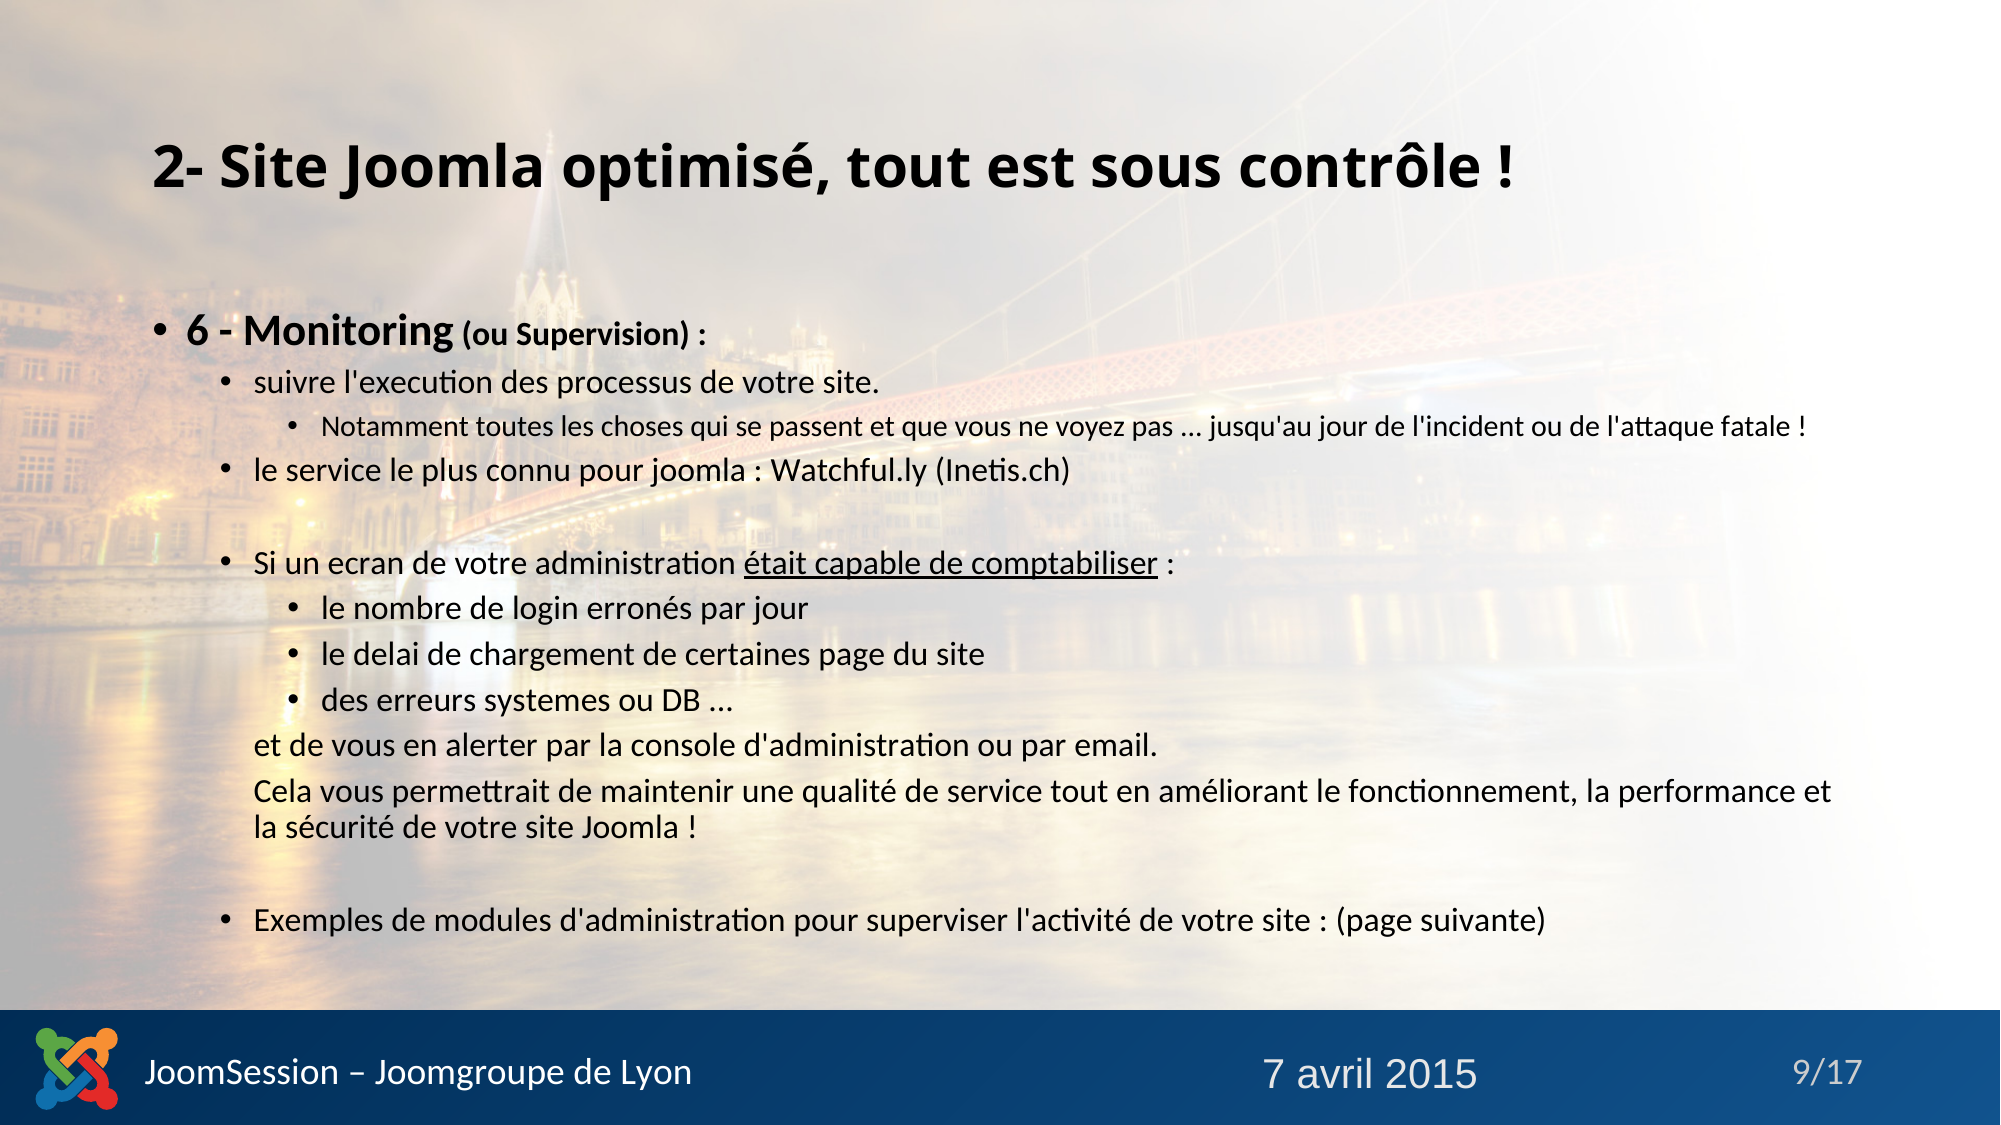

# 2- Site Joomla optimisé, tout est sous contrôle !
6 - Monitoring (ou Supervision) :
suivre l'execution des processus de votre site.
Notamment toutes les choses qui se passent et que vous ne voyez pas ... jusqu'au jour de l'incident ou de l'attaque fatale !
le service le plus connu pour joomla : Watchful.ly (Inetis.ch)
Si un ecran de votre administration était capable de comptabiliser :
le nombre de login erronés par jour
le delai de chargement de certaines page du site
des erreurs systemes ou DB ...
et de vous en alerter par la console d'administration ou par email.
Cela vous permettrait de maintenir une qualité de service tout en améliorant le fonctionnement, la performance et la sécurité de votre site Joomla !
Exemples de modules d'administration pour superviser l'activité de votre site : (page suivante)
9